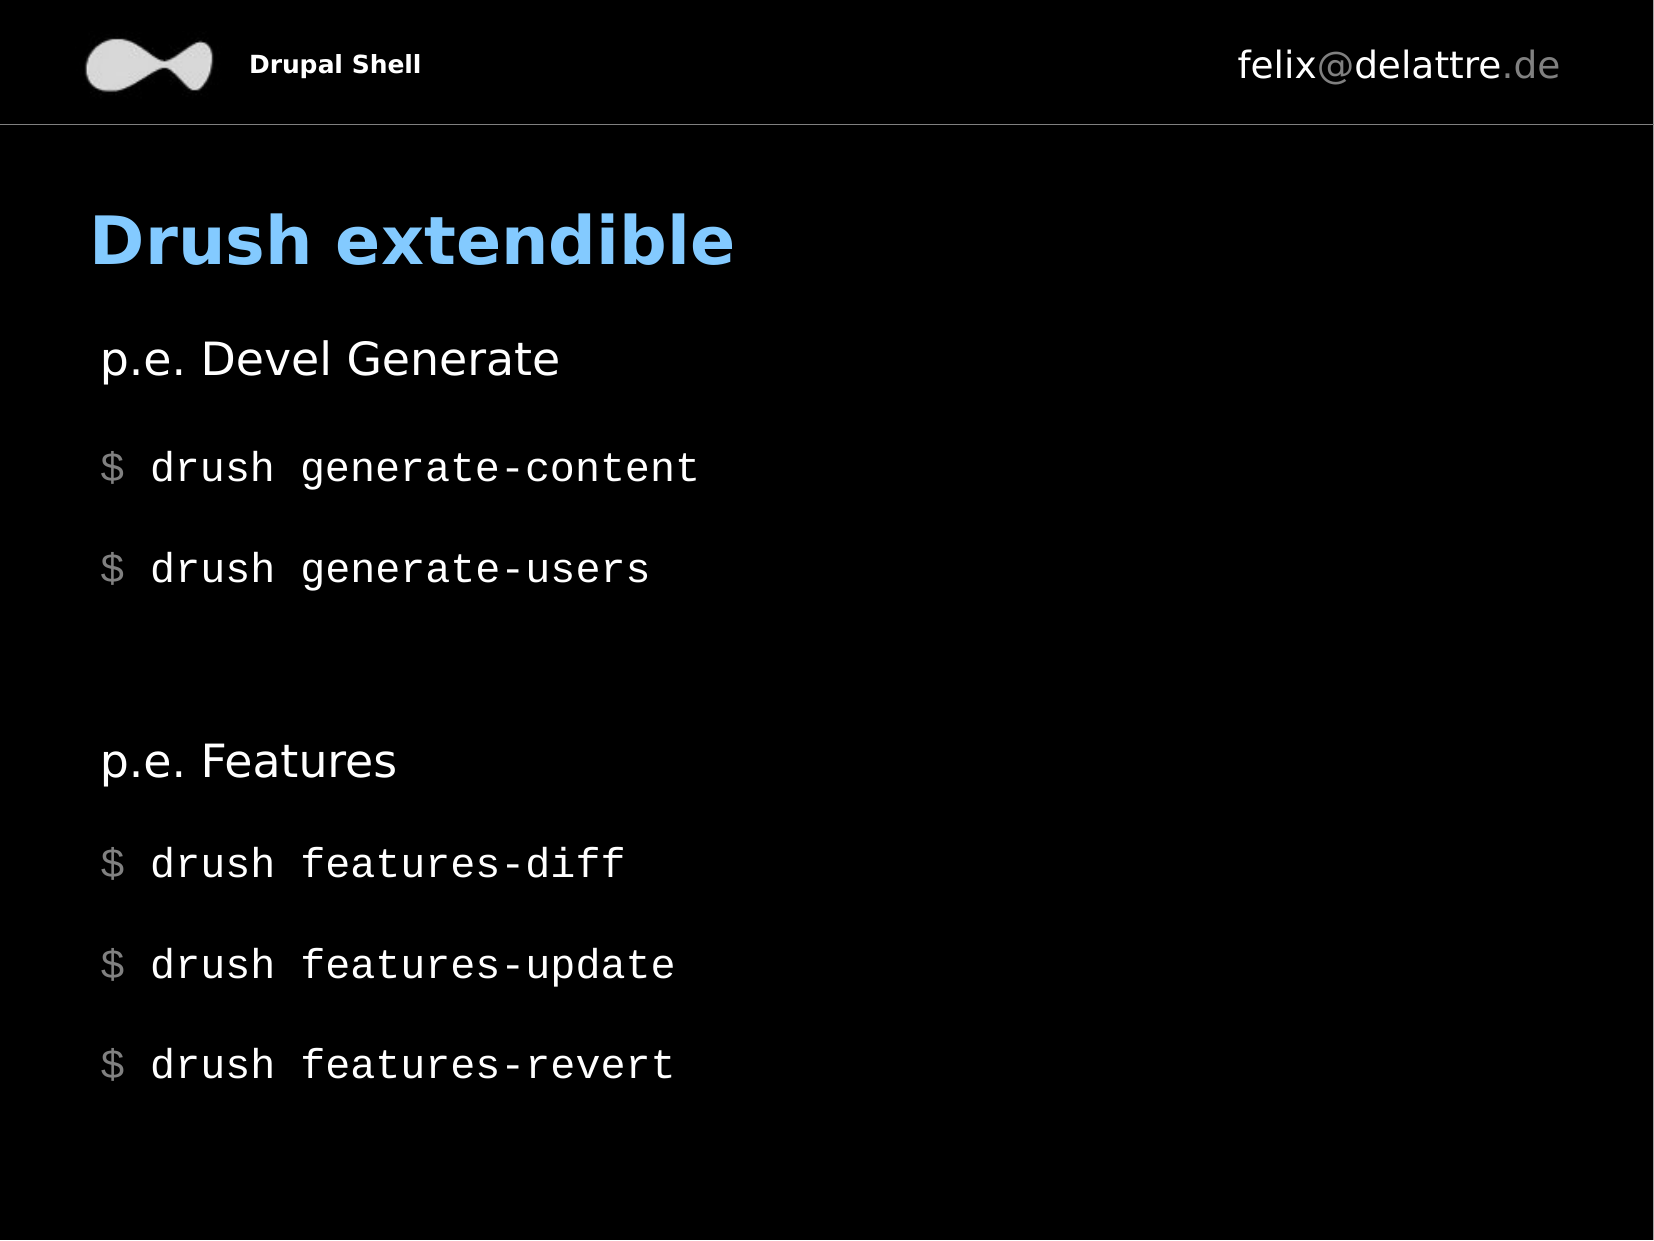

Drush extendible
p.e. Devel Generate
$ drush generate-content
$ drush generate-users
p.e. Features
$ drush features-diff
$ drush features-update
$ drush features-revert